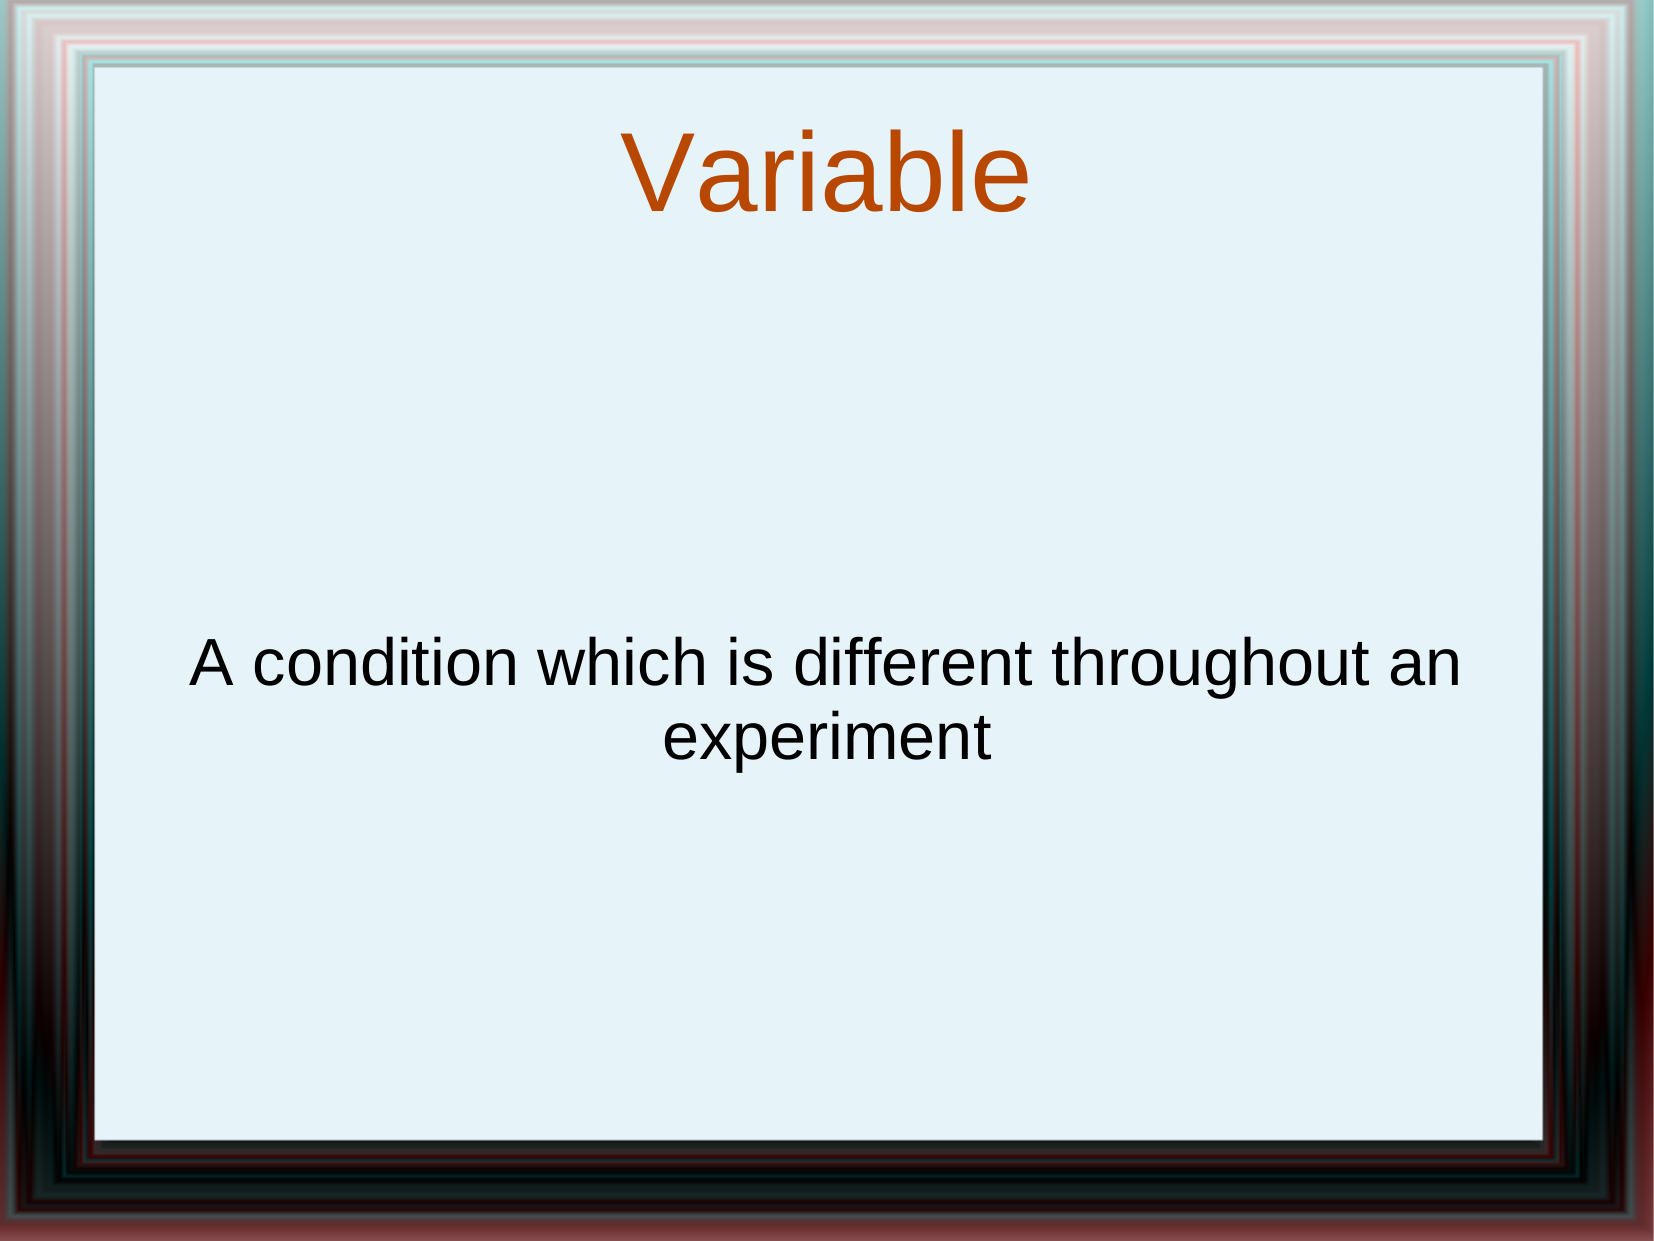

# Variable
A condition which is different throughout an experiment